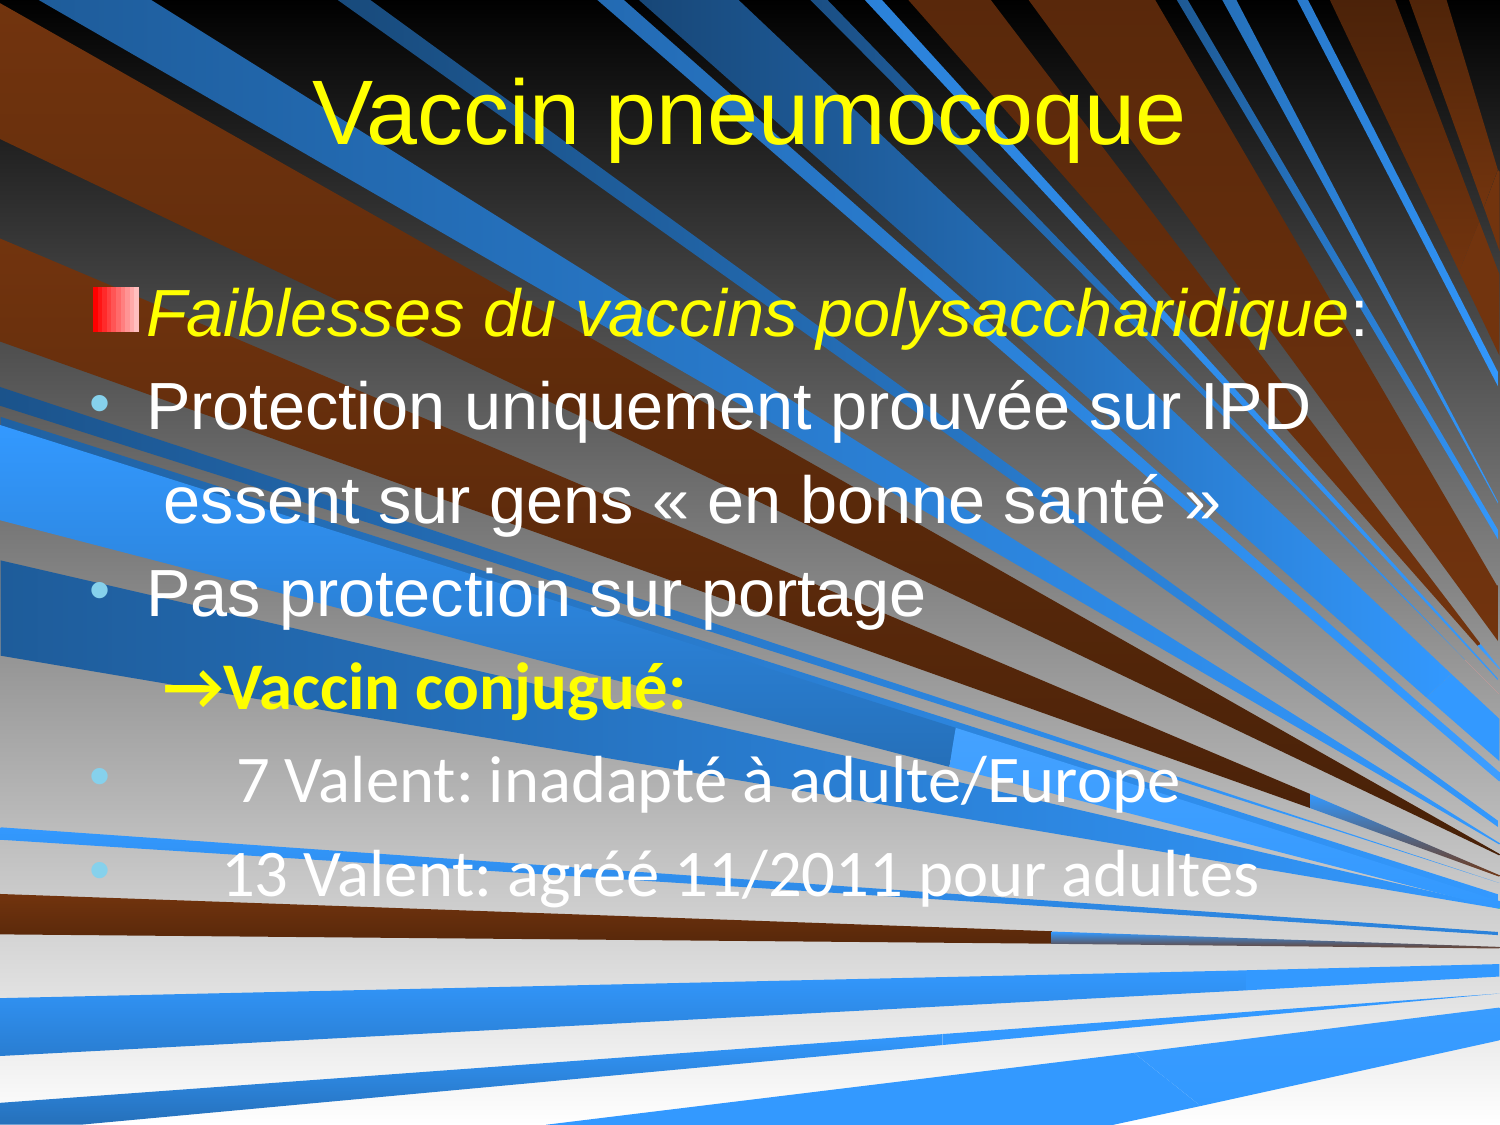

# Vaccin pneumocoque
Faiblesses du vaccins polysaccharidique:
Protection uniquement prouvée sur IPD
 essent sur gens « en bonne santé »
Pas protection sur portage
	→Vaccin conjugué:
 7 Valent: inadapté à adulte/Europe
 13 Valent: agréé 11/2011 pour adultes